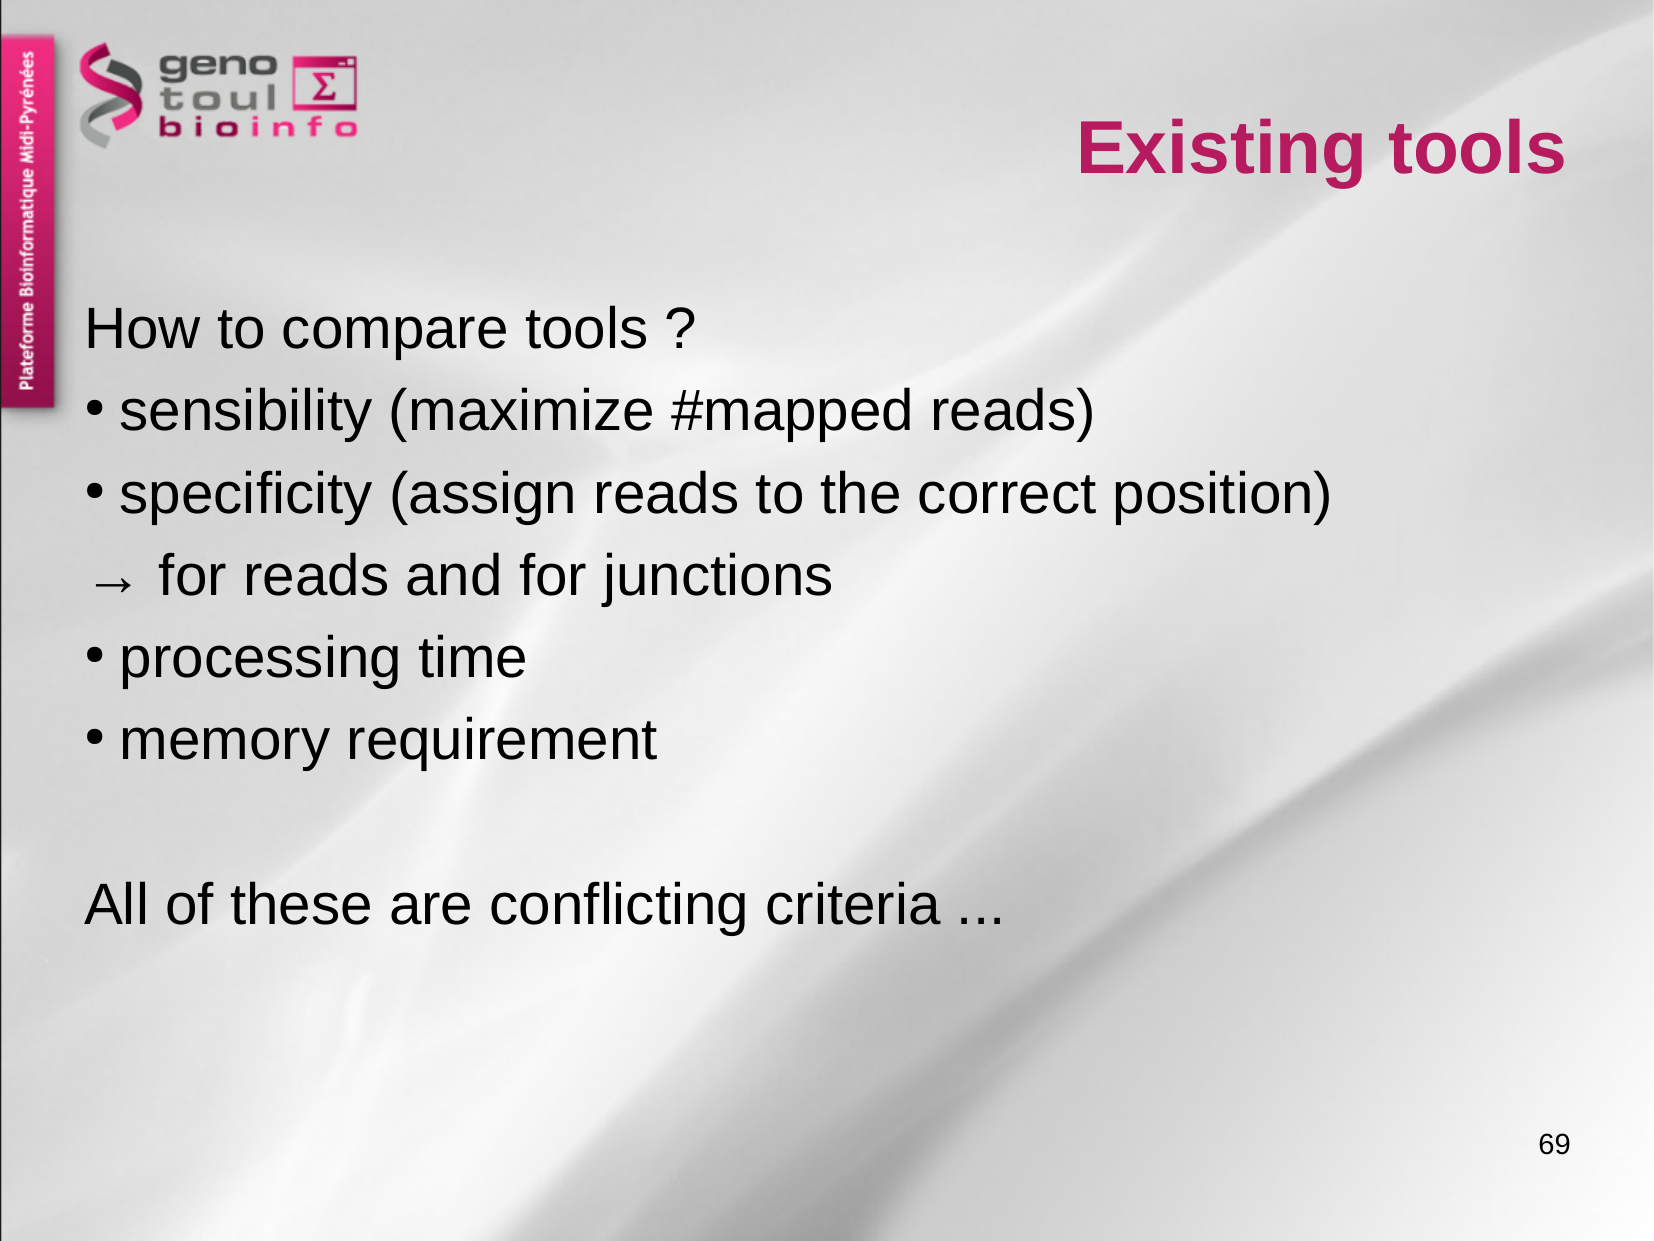

# Existing tools
How to compare tools ?
sensibility (maximize #mapped reads)
specificity (assign reads to the correct position)
→ for reads and for junctions
processing time
memory requirement
All of these are conflicting criteria ...